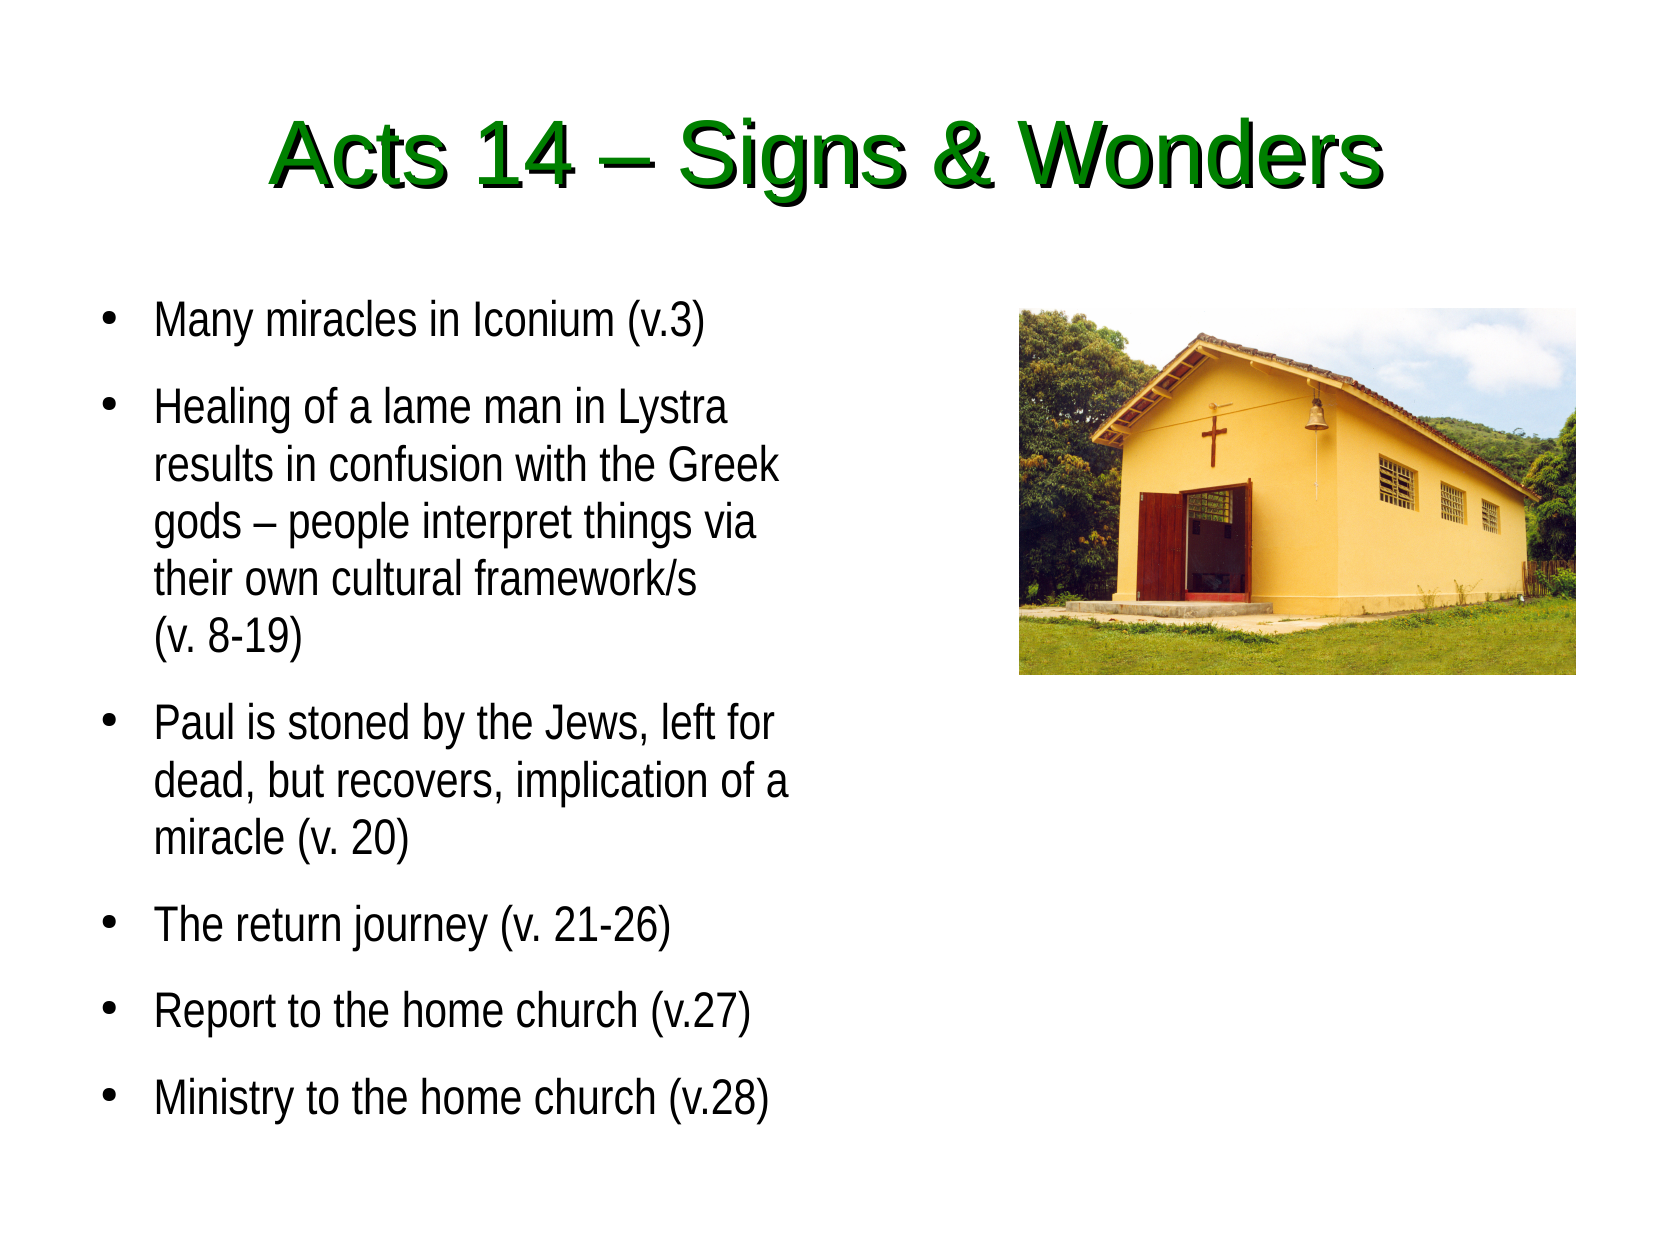

# Acts 14 – Signs & Wonders
Many miracles in Iconium (v.3)
Healing of a lame man in Lystra results in confusion with the Greek gods – people interpret things via their own cultural framework/s
(v. 8-19)
Paul is stoned by the Jews, left for dead, but recovers, implication of a miracle (v. 20)
The return journey (v. 21-26)
Report to the home church (v.27)
Ministry to the home church (v.28)